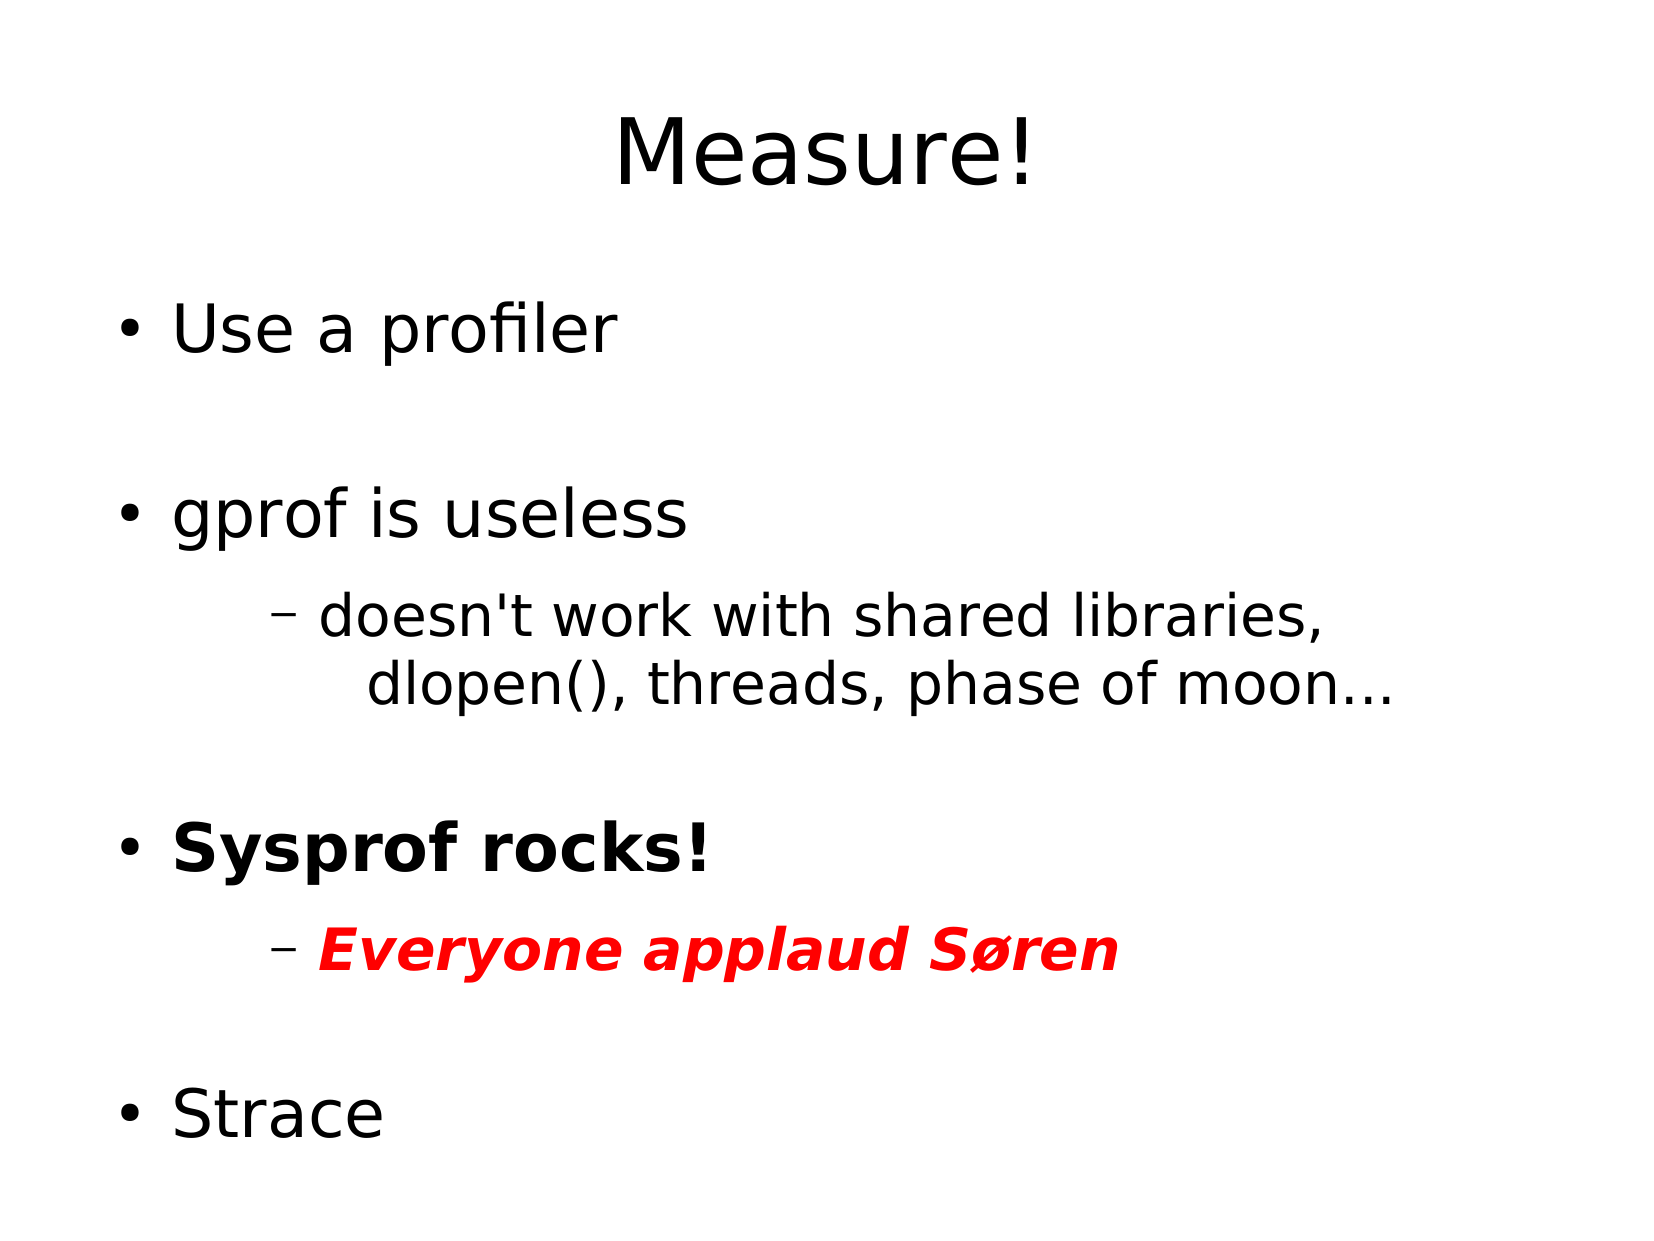

# Measure!
Use a profiler
gprof is useless
doesn't work with shared libraries, dlopen(), threads, phase of moon...
Sysprof rocks!
Everyone applaud Søren
Strace